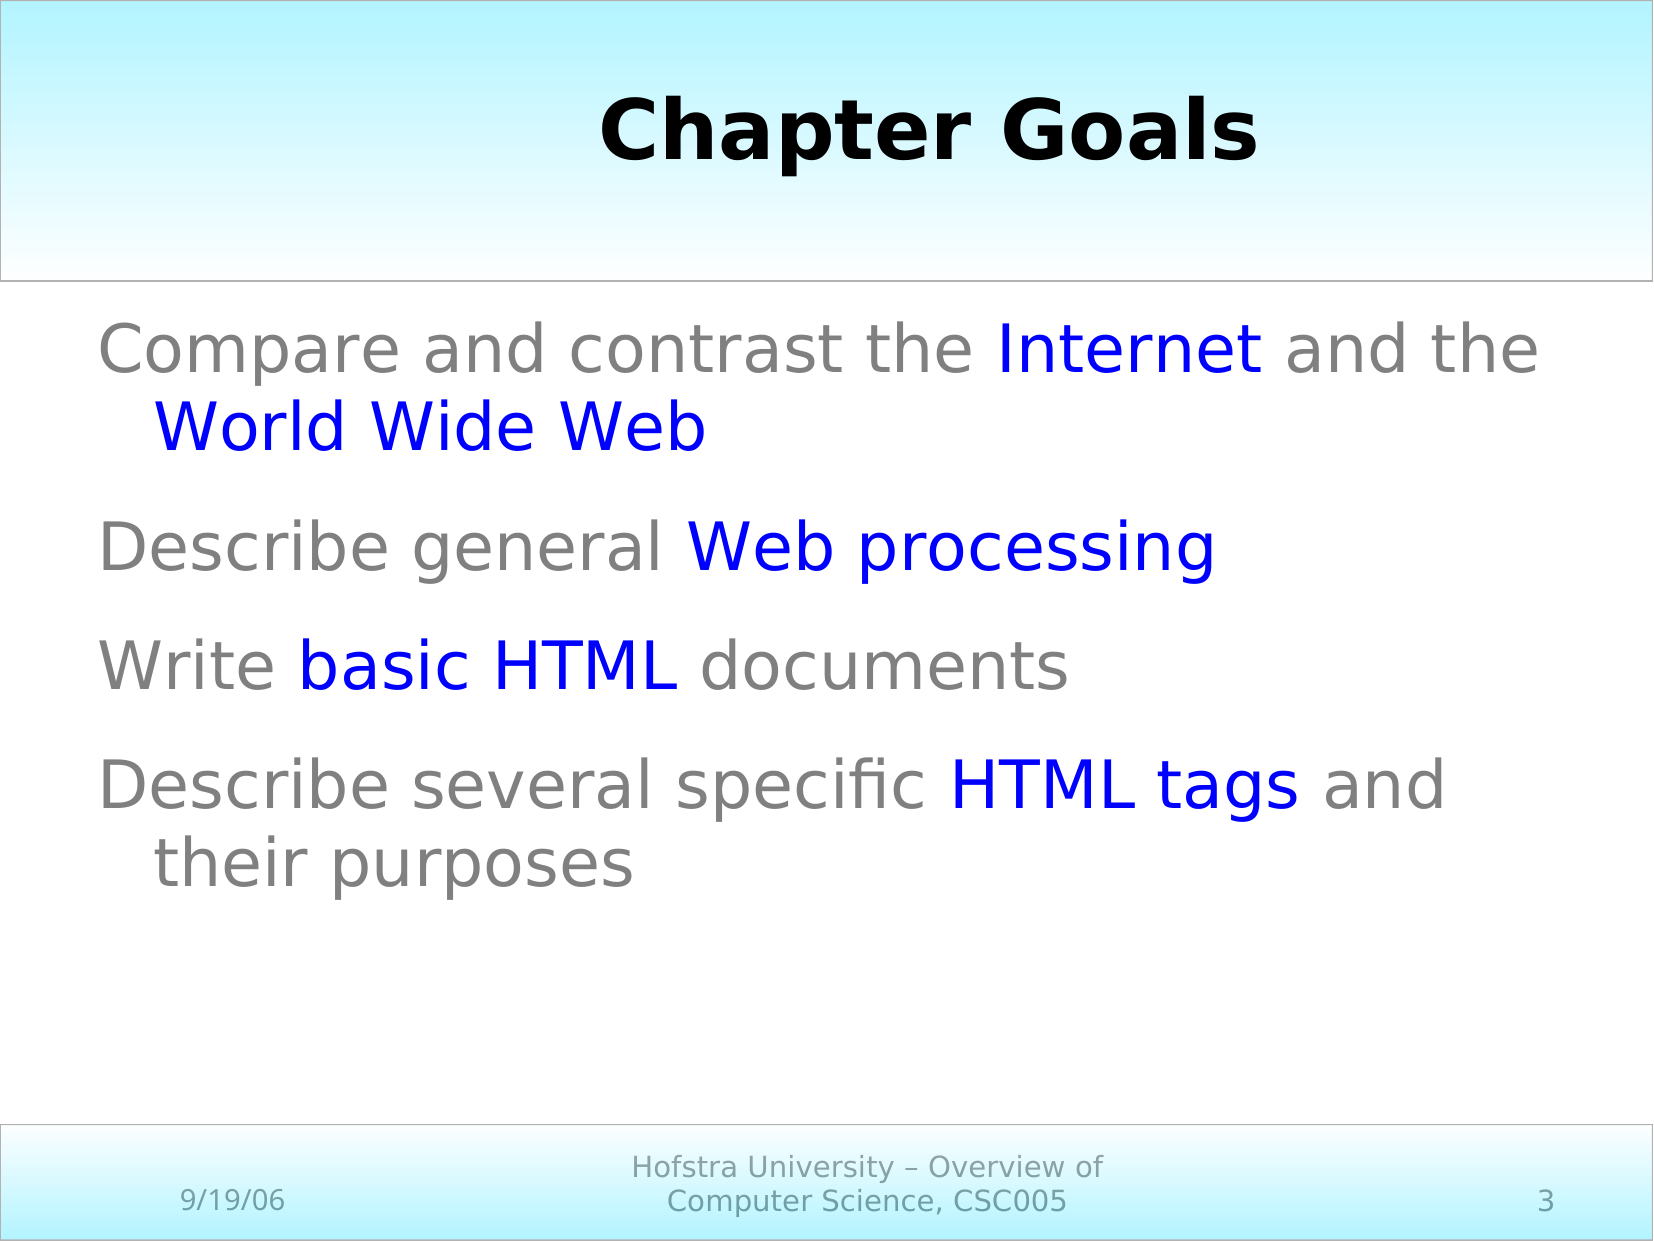

# Chapter Goals
Compare and contrast the Internet and the World Wide Web
Describe general Web processing
Write basic HTML documents
Describe several specific HTML tags and their purposes
9/25/06
3